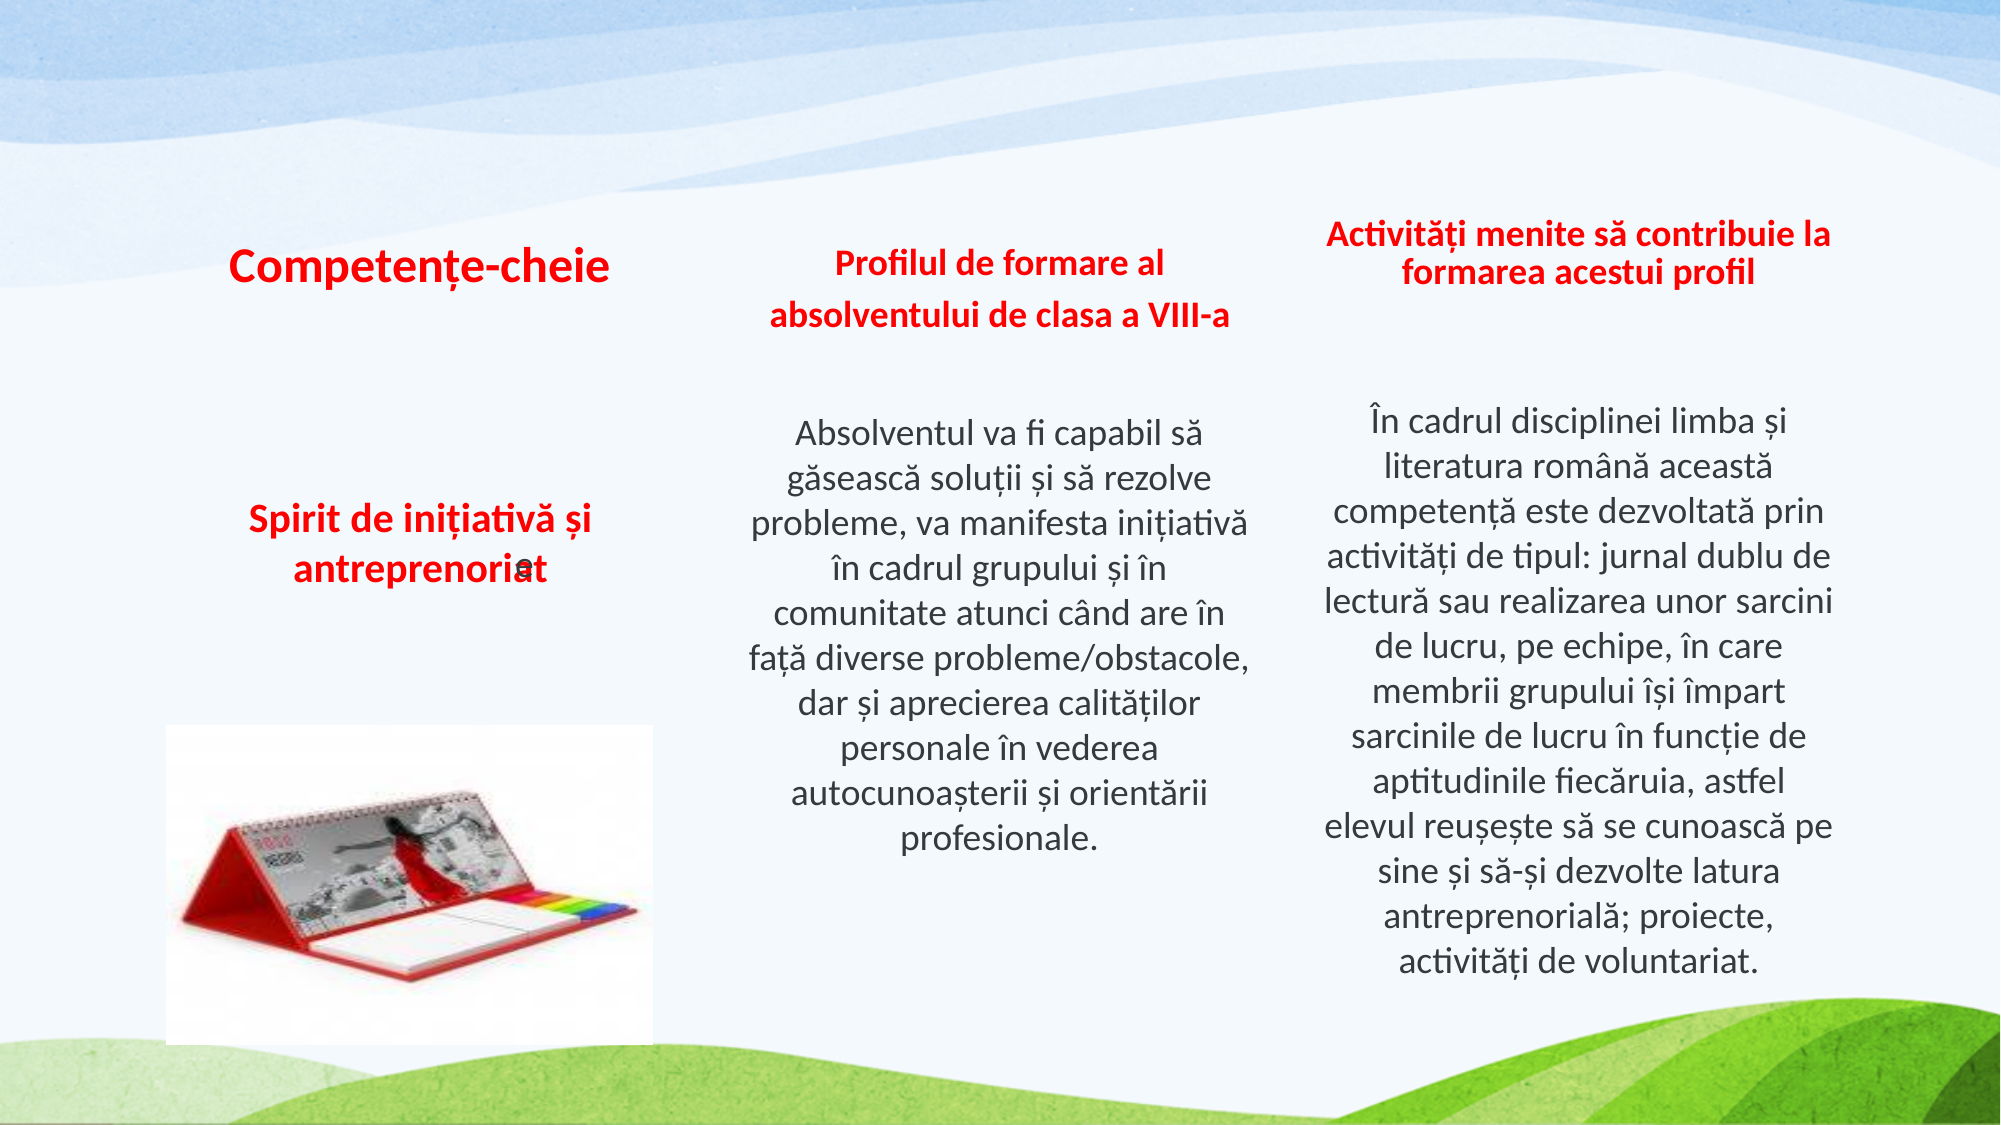

Activități menite să contribuie la formarea acestui profil
# Competențe-cheie
Profilul de formare al absolventului de clasa a VIII-a
În cadrul disciplinei limba și literatura română această competență este dezvoltată prin activități de tipul: jurnal dublu de lectură sau realizarea unor sarcini de lucru, pe echipe, în care membrii grupului își împart sarcinile de lucru în funcție de aptitudinile fiecăruia, astfel elevul reușește să se cunoască pe sine și să-și dezvolte latura antreprenorială; proiecte, activități de voluntariat.
Absolventul va fi capabil să găsească soluții și să rezolve probleme, va manifesta inițiativă în cadrul grupului și în comunitate atunci când are în față diverse probleme/obstacole, dar și aprecierea calităților personale în vederea autocunoașterii și orientării profesionale.
Spirit de inițiativă și antreprenoriat
e